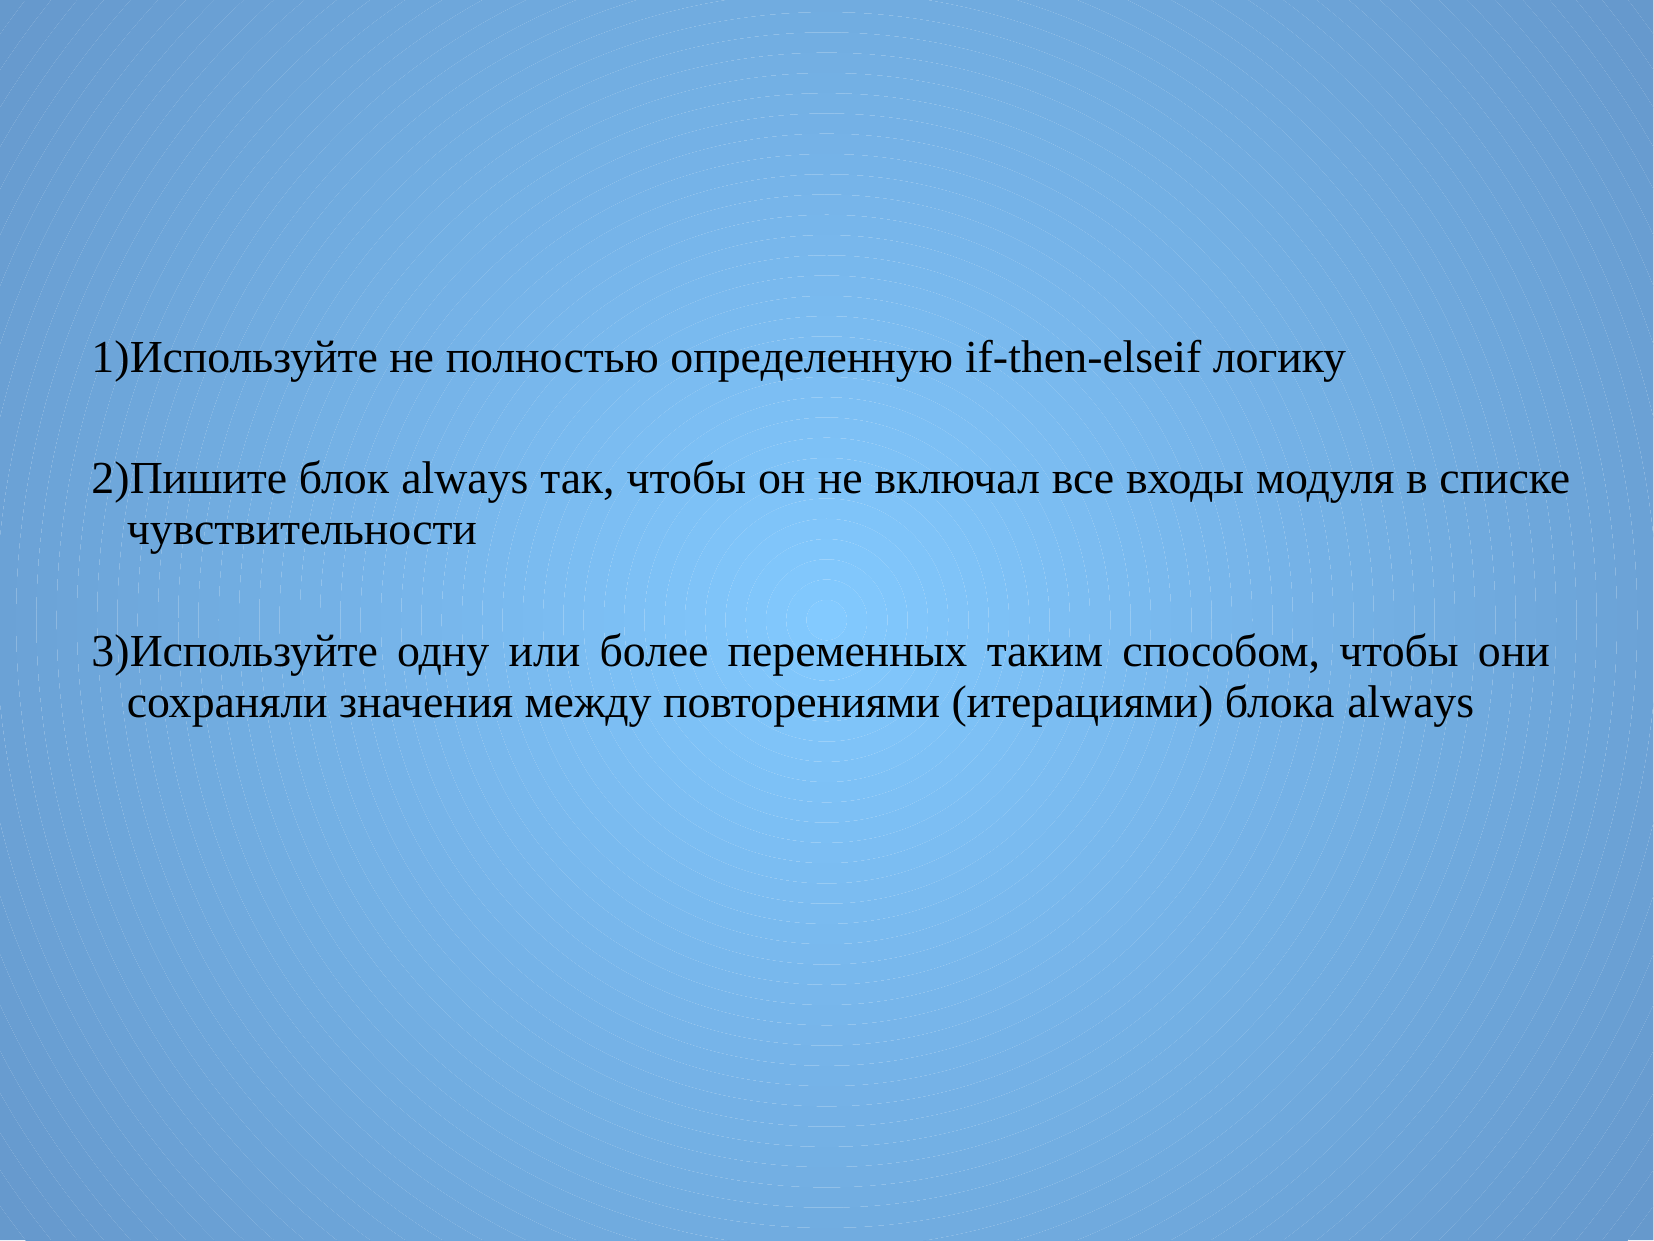

# Используйте не полностью определенную if-then-elseif логику
Пишите блок always так, чтобы он не включал все входы модуля в списке чувствительности
Используйте одну или более переменных таким способом, чтобы они сохраняли значения между повторениями (итерациями) блока always